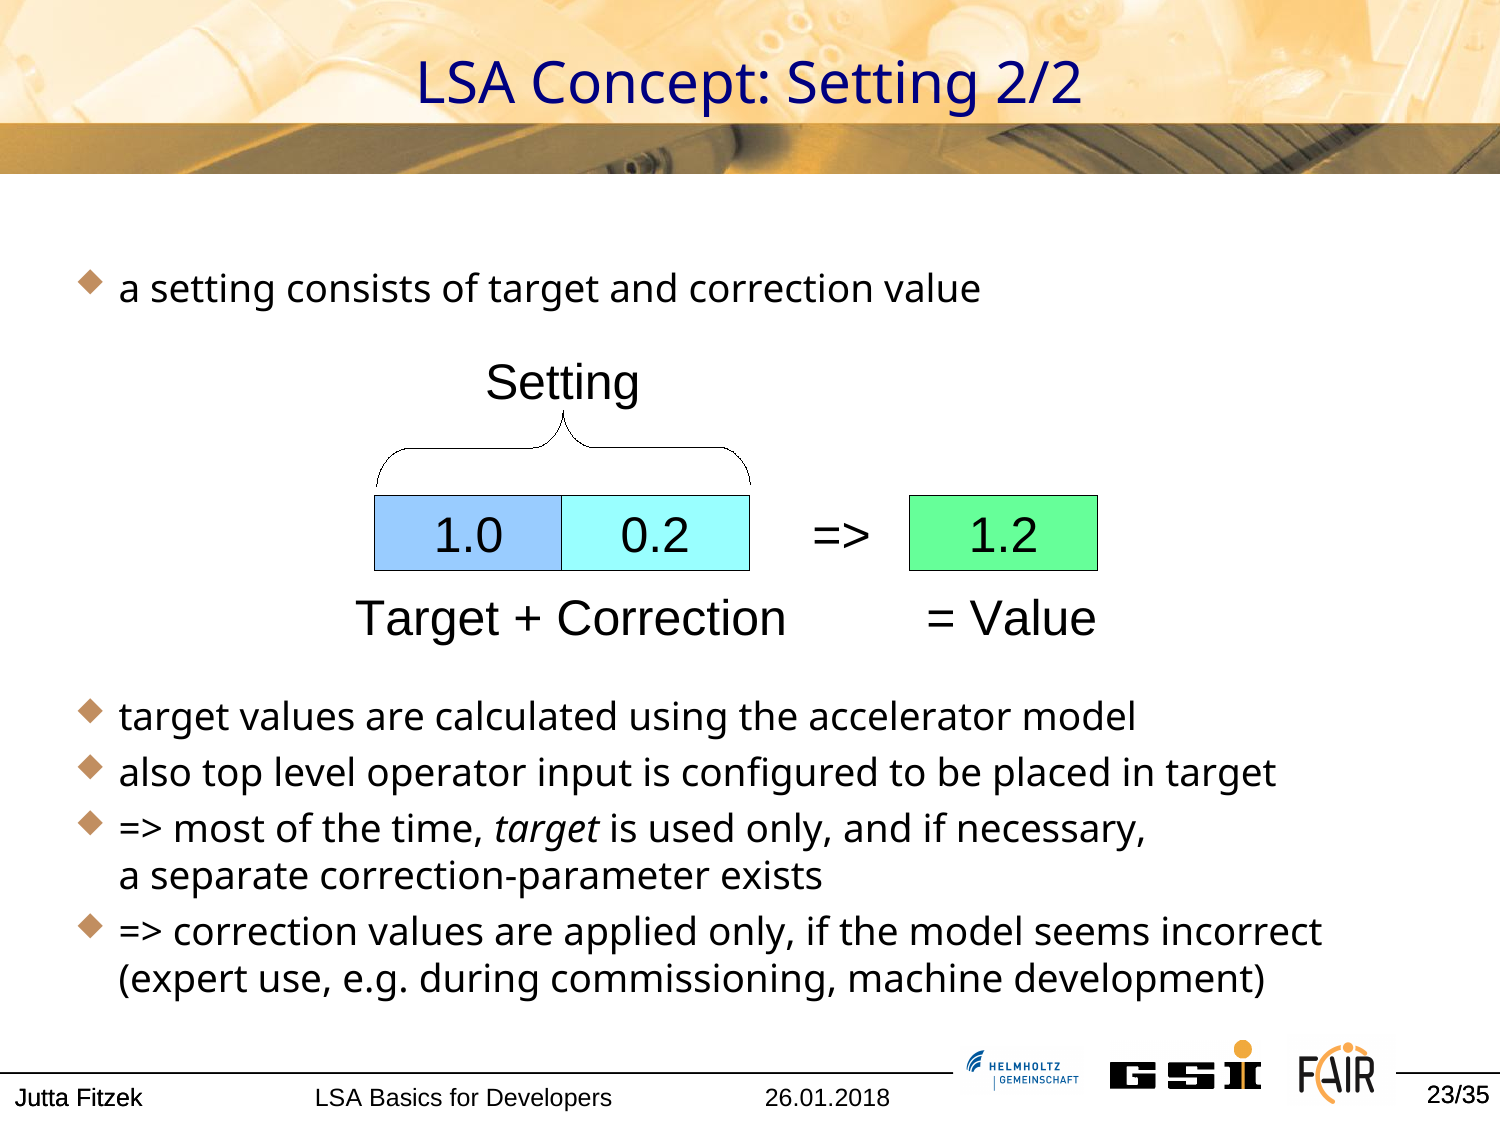

# LSA Concept: Setting 2/2
a setting consists of target and correction value
target values are calculated using the accelerator model
also top level operator input is configured to be placed in target
=> most of the time, target is used only, and if necessary,
a separate correction-parameter exists
=> correction values are applied only, if the model seems incorrect
(expert use, e.g. during commissioning, machine development)
Setting
1.0
0.2
1.2
 =>
Target + Correction = Value
23